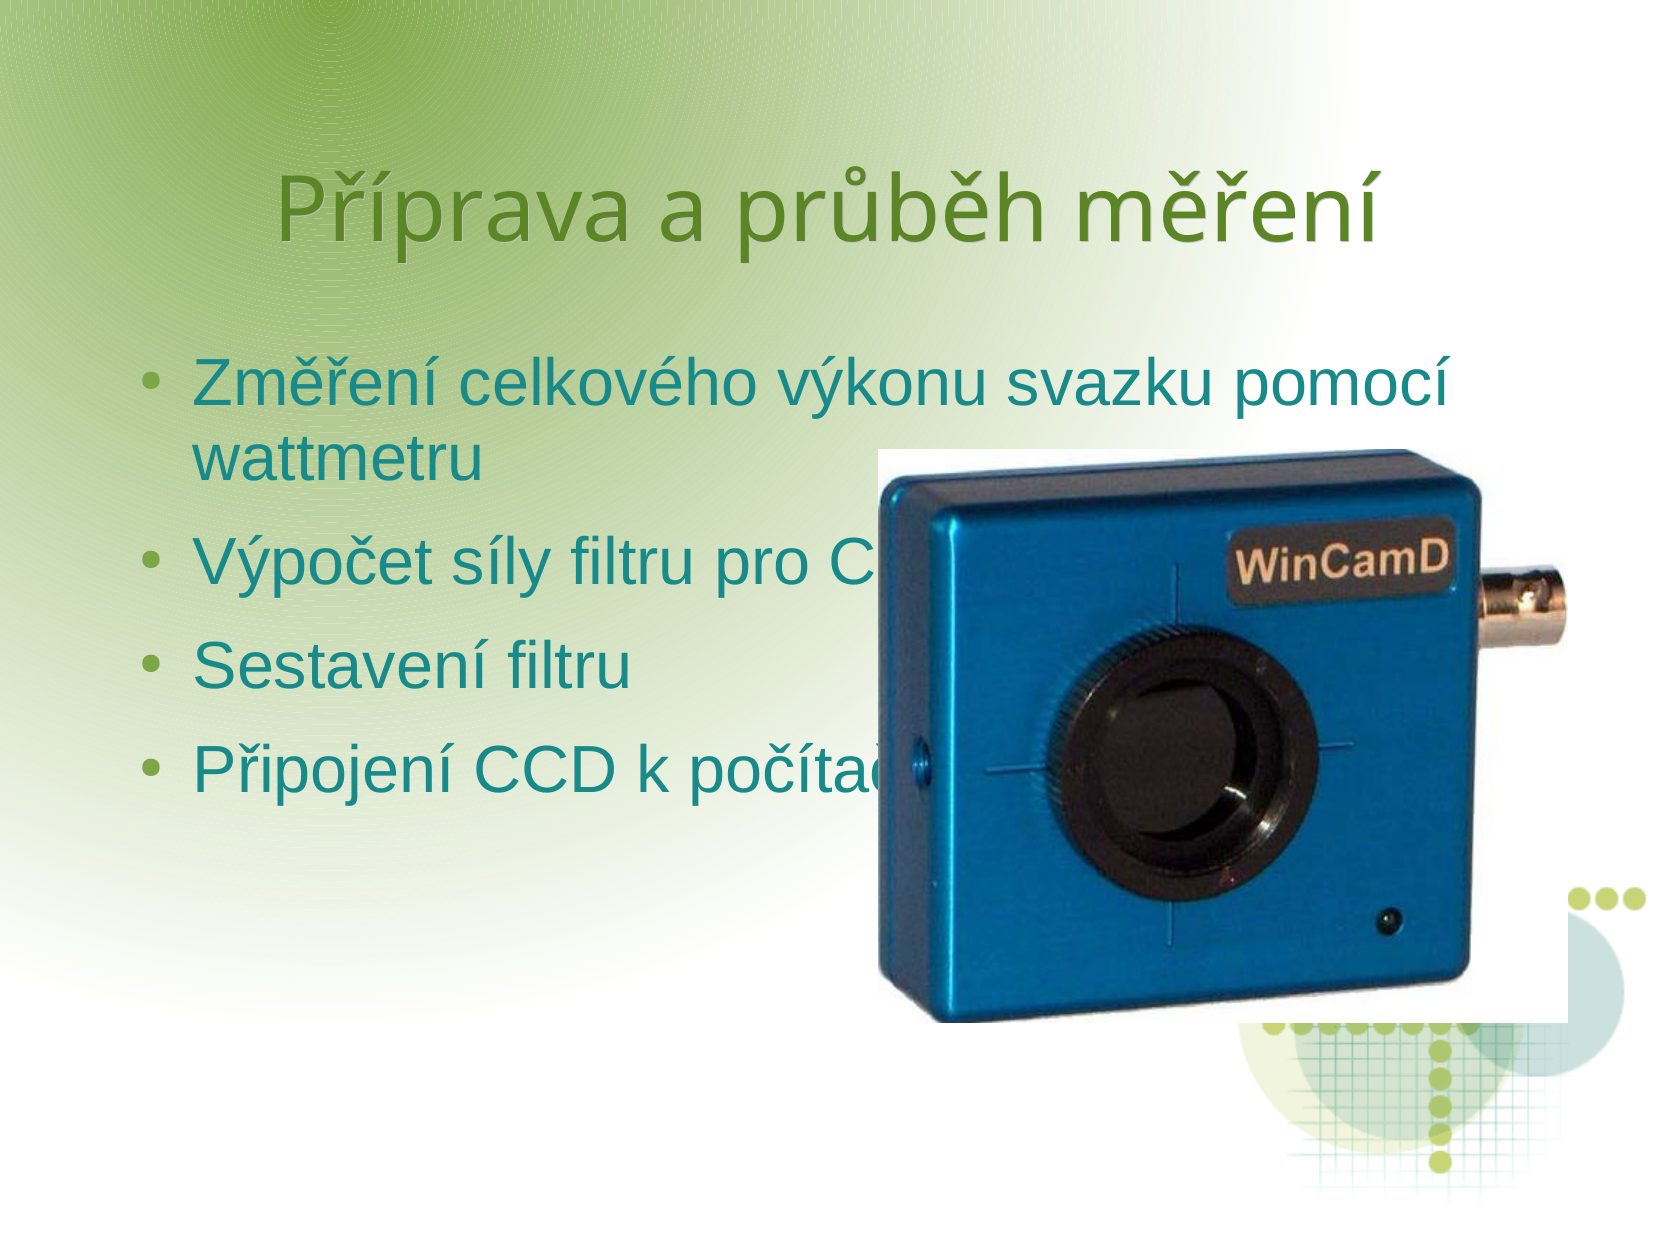

# Příprava a průběh měření
Změření celkového výkonu svazku pomocí wattmetru
Výpočet síly filtru pro CCD kameru
Sestavení filtru
Připojení CCD k počítači